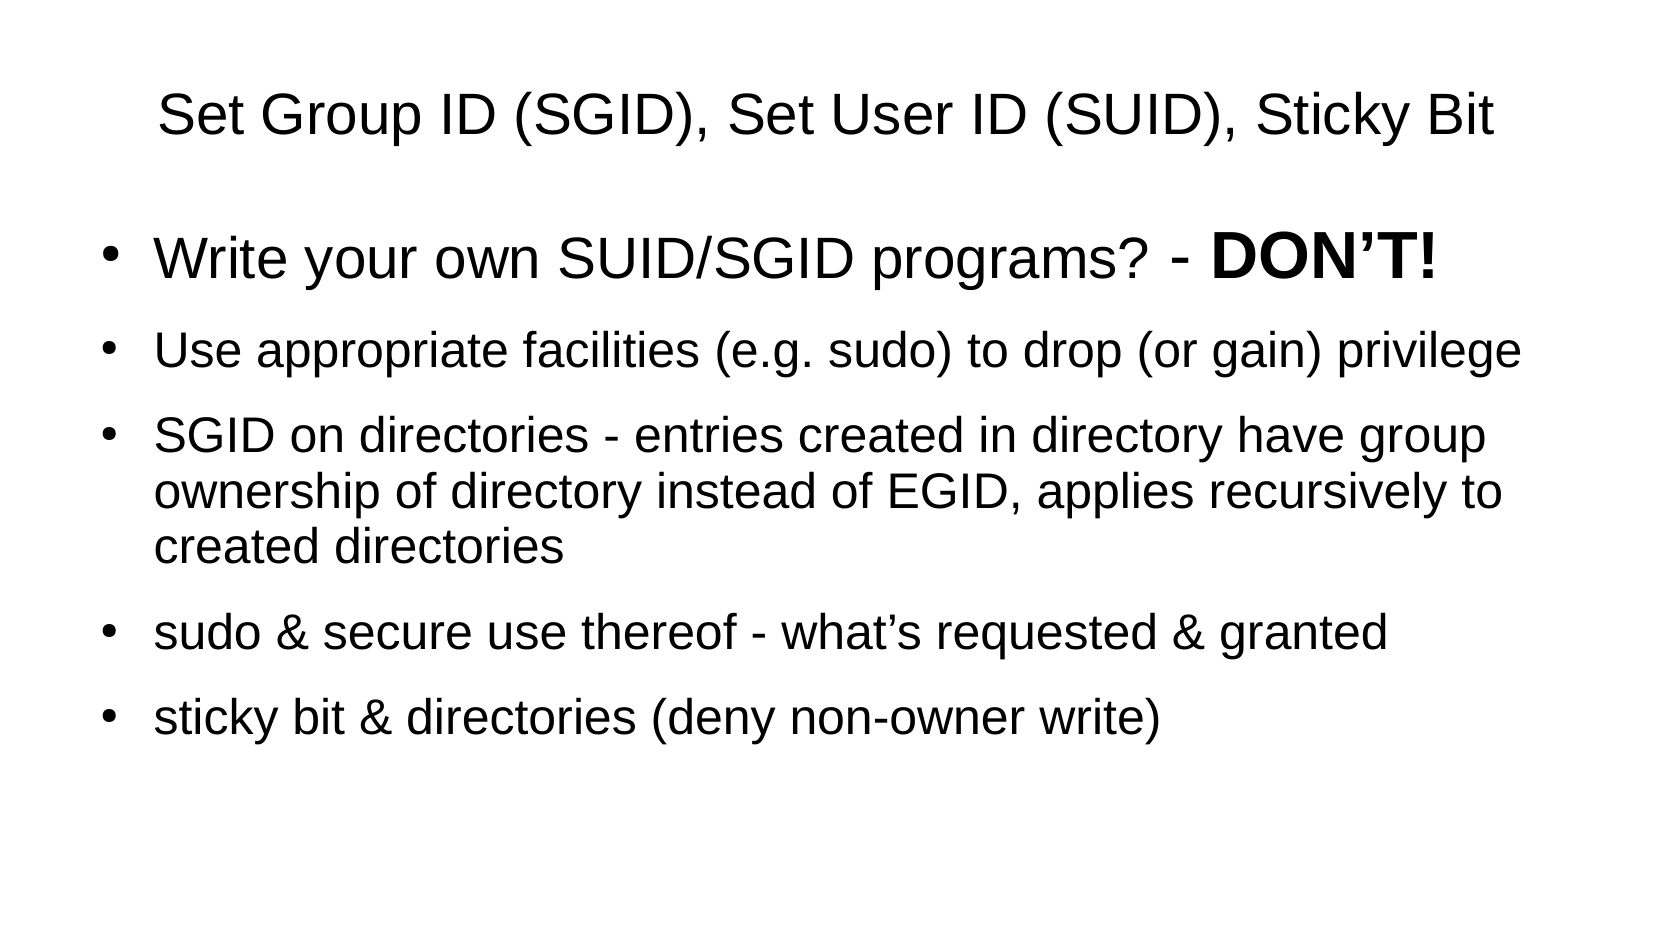

# Set Group ID (SGID), Set User ID (SUID), Sticky Bit
Write your own SUID/SGID programs? - DON’T!
Use appropriate facilities (e.g. sudo) to drop (or gain) privilege
SGID on directories - entries created in directory have group ownership of directory instead of EGID, applies recursively to created directories
sudo & secure use thereof - what’s requested & granted
sticky bit & directories (deny non-owner write)